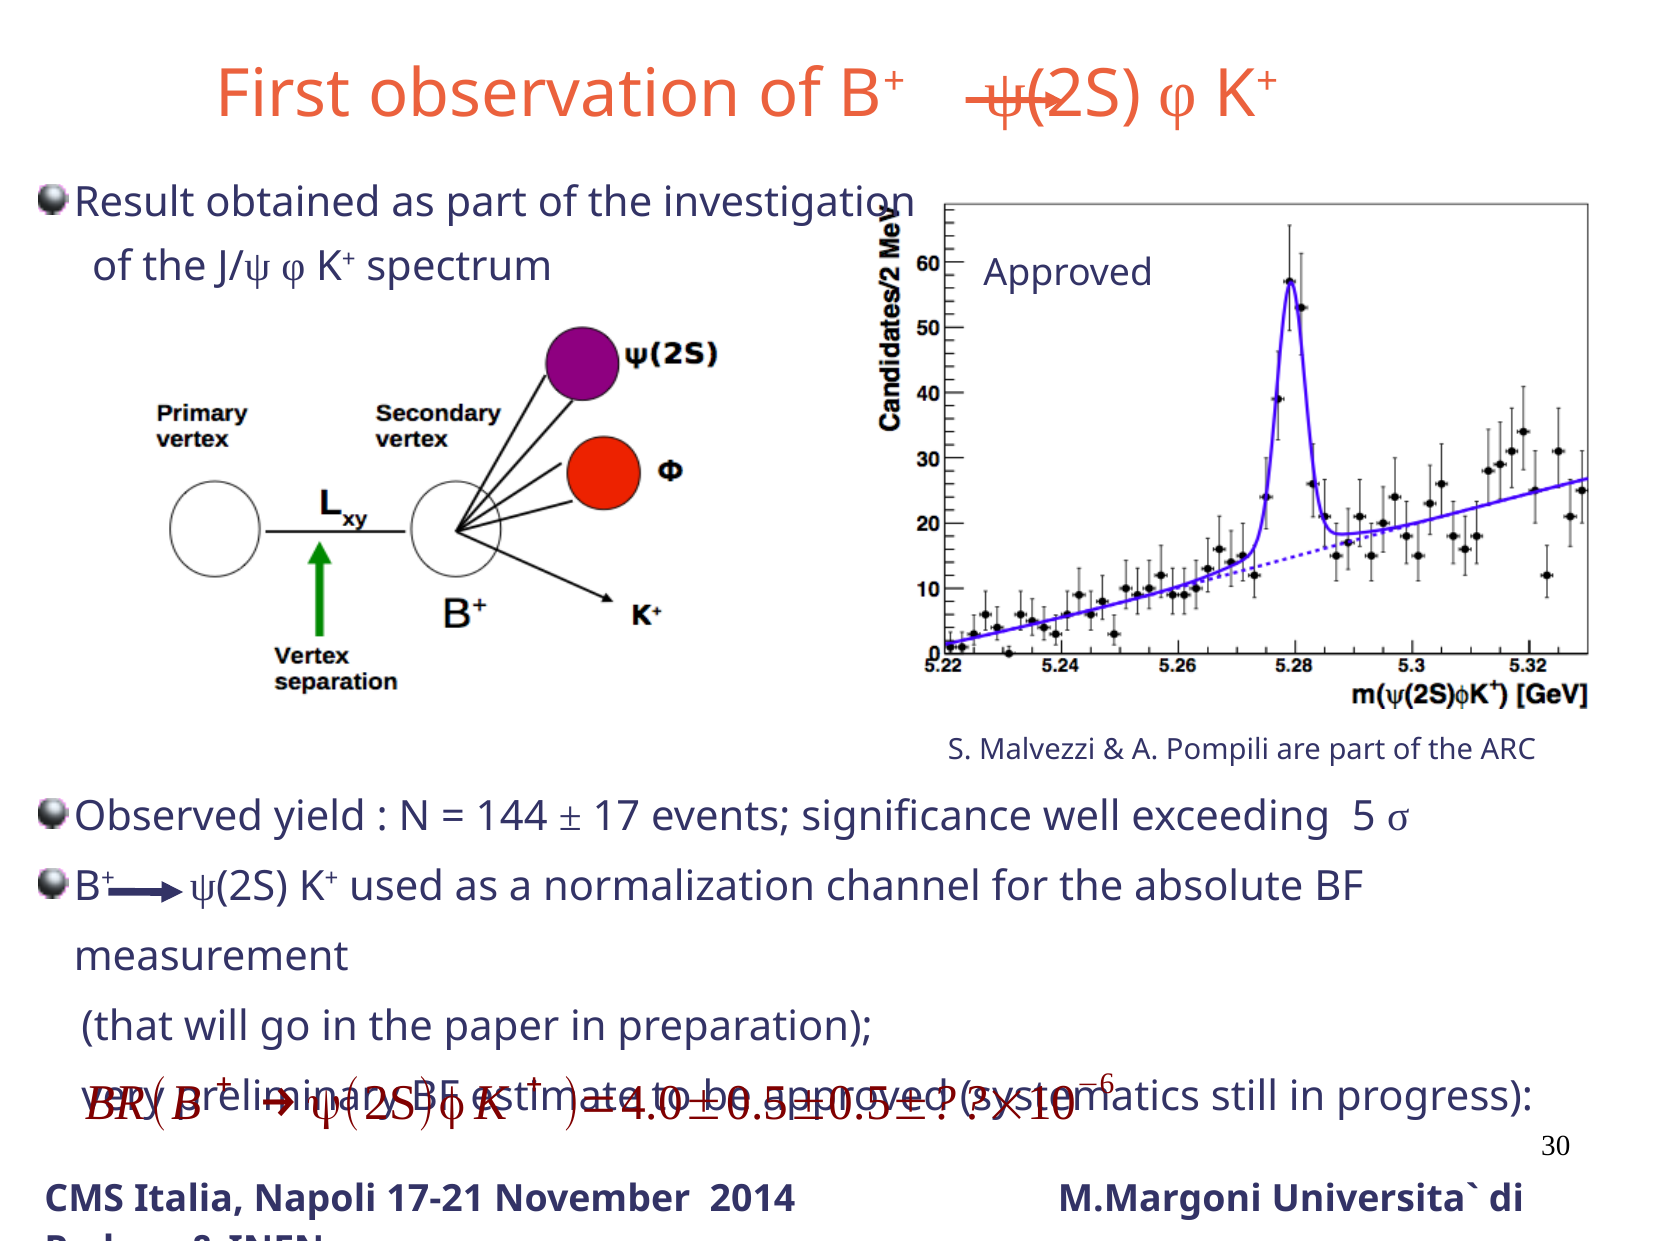

First observation of B+ ψ(2S) φ K+
Result obtained as part of the investigation
 of the J/ψ φ K+ spectrum
Approved
S. Malvezzi & A. Pompili are part of the ARC
Observed yield : N = 144 ± 17 events; significance well exceeding 5 σ
B+ ψ(2S) K+ used as a normalization channel for the absolute BF measurement
 (that will go in the paper in preparation);
 very preliminary BF estimate to be approved (systematics still in progress):
CMS Italia, Napoli 17-21 November 2014 M.Margoni Universita` di Padova & INFN